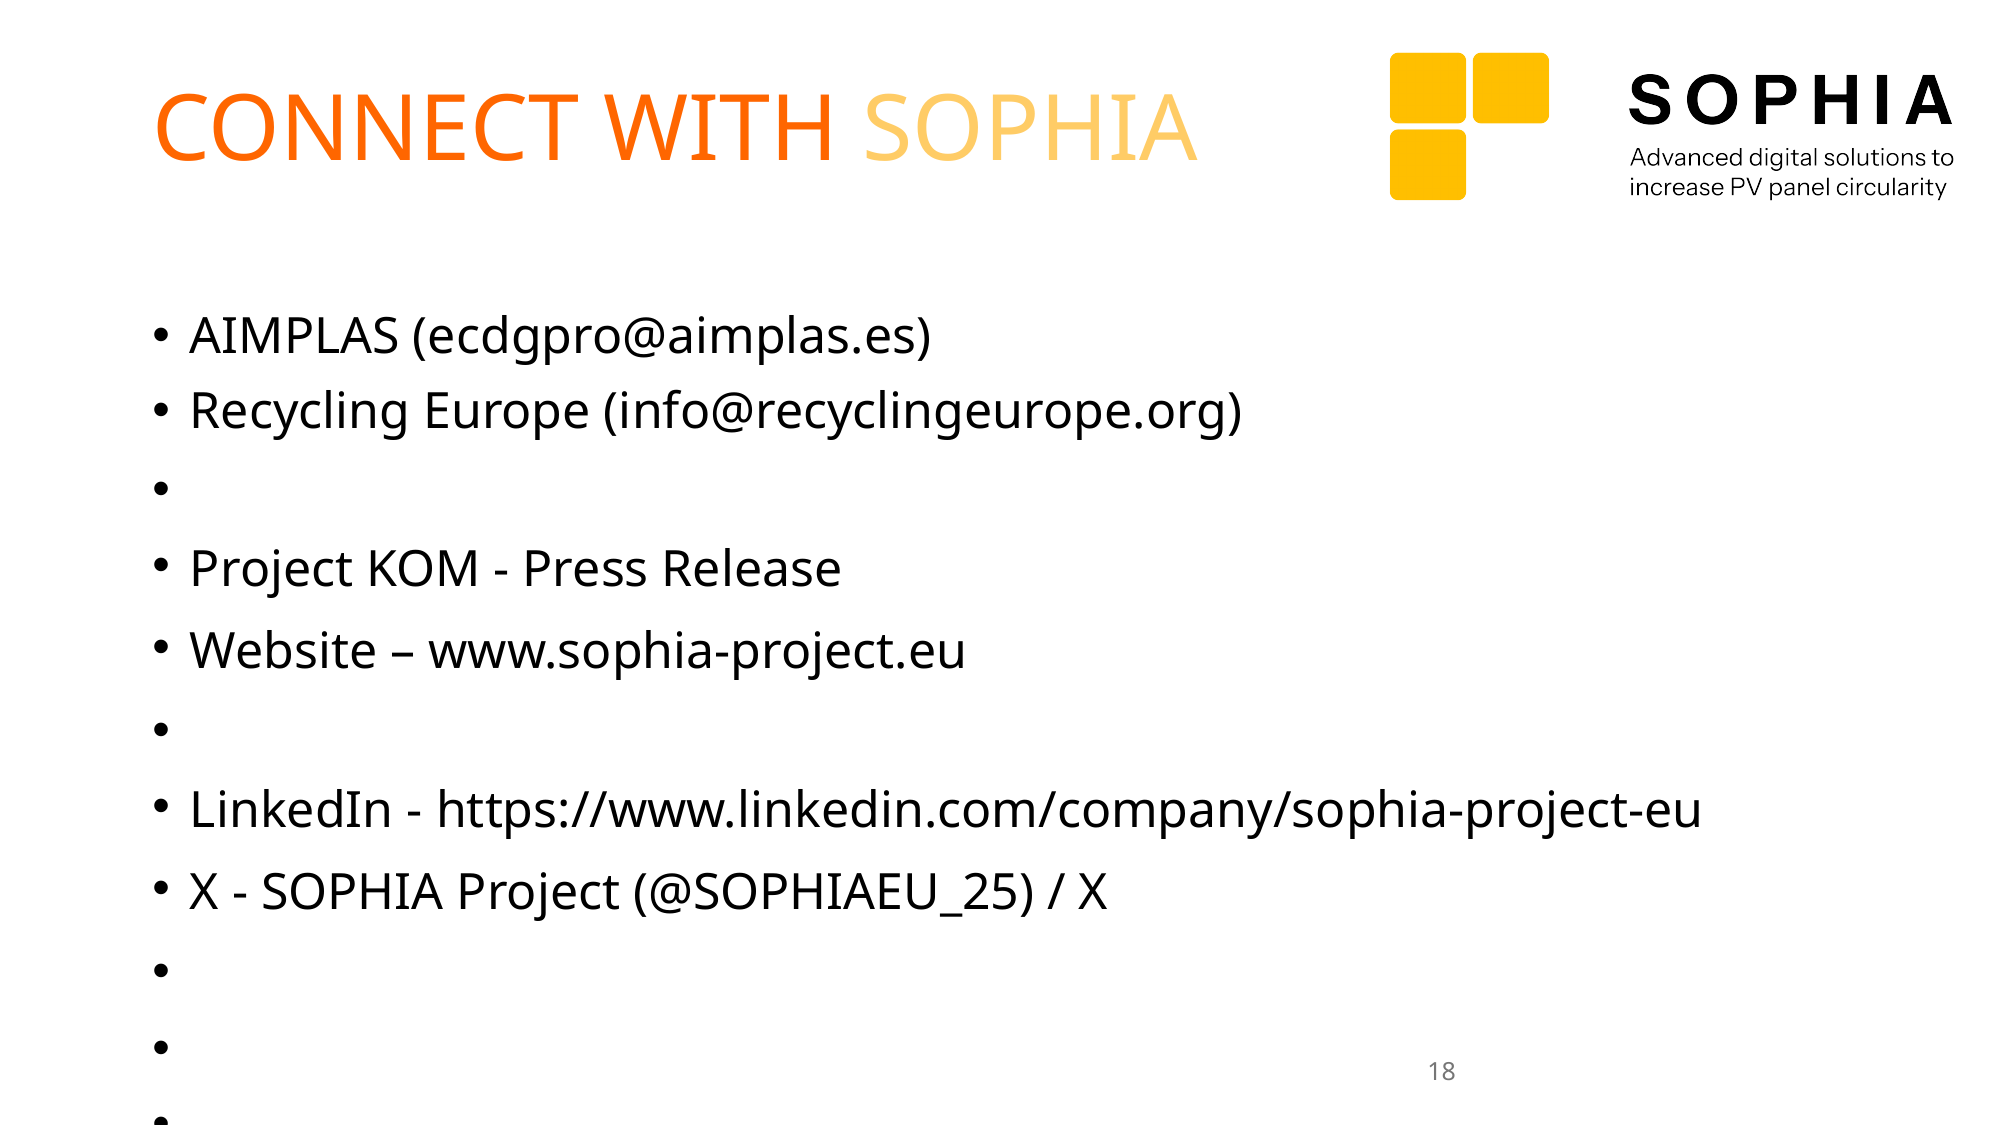

# CONNECT WITH SOPHIA
AIMPLAS (ecdgpro@aimplas.es)
Recycling Europe (info@recyclingeurope.org)
Project KOM - Press Release
Website – www.sophia-project.eu
LinkedIn - https://www.linkedin.com/company/sophia-project-eu
X - SOPHIA Project (@SOPHIAEU_25) / X